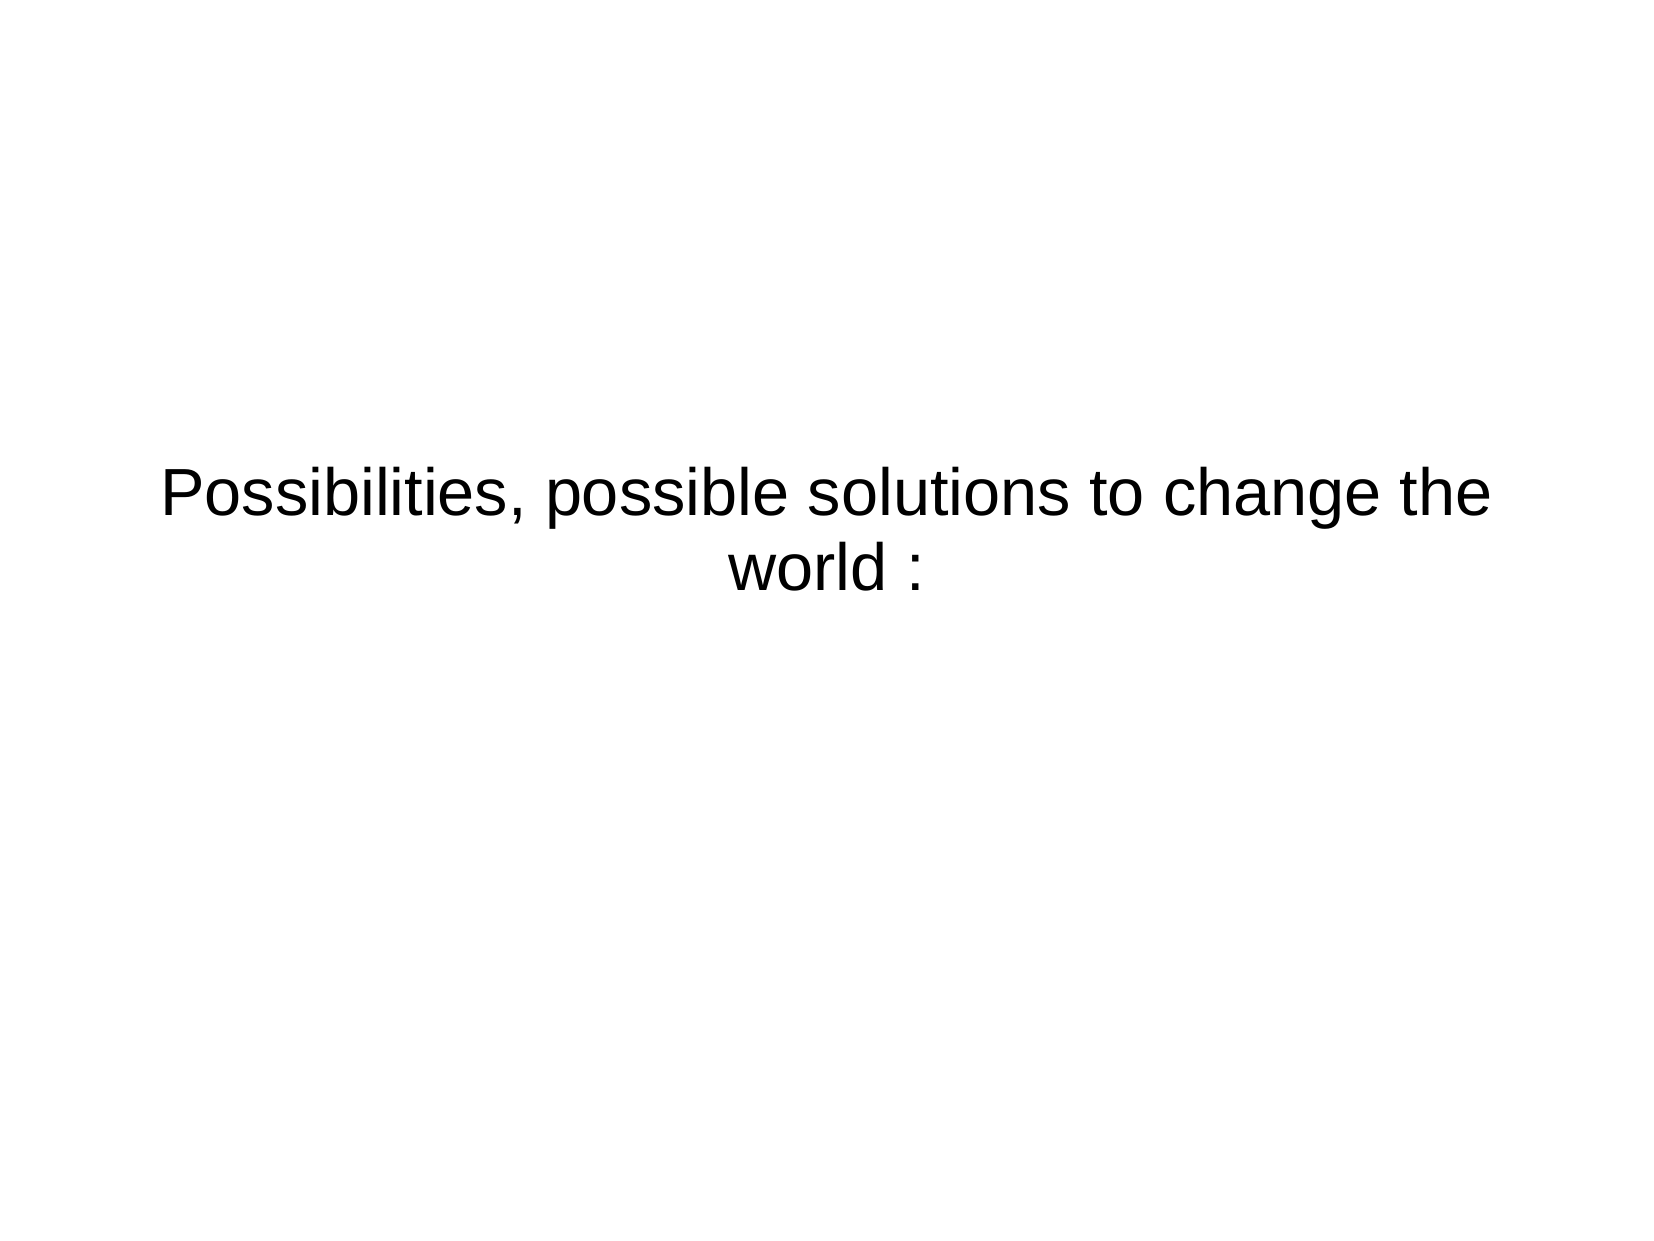

# Possibilities, possible solutions to change the world :